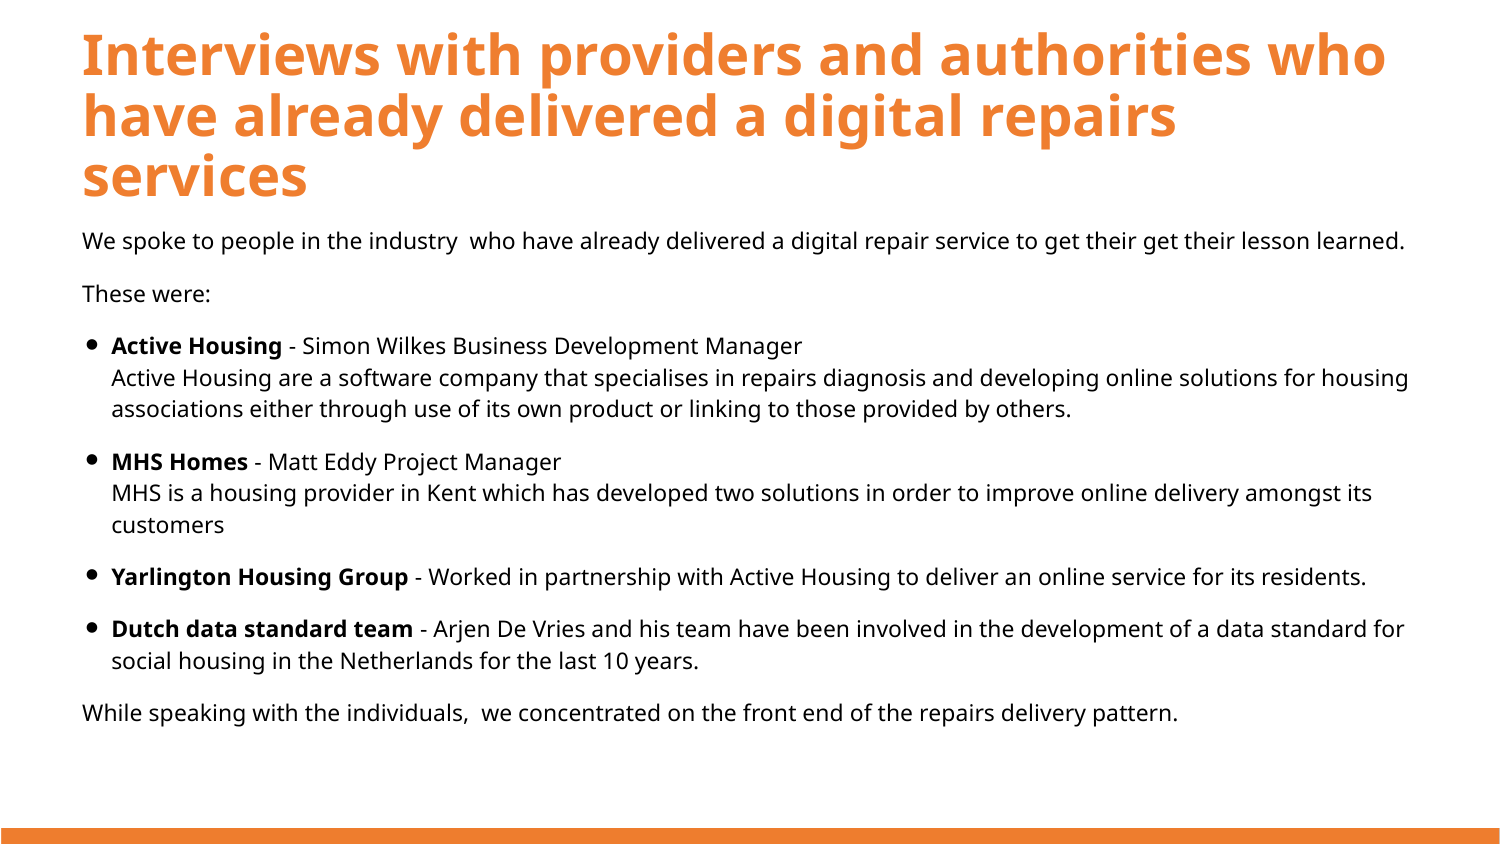

Interviews with providers and authorities who have already delivered a digital repairs services
We spoke to people in the industry who have already delivered a digital repair service to get their get their lesson learned.
These were:
Active Housing - Simon Wilkes Business Development Manager
Active Housing are a software company that specialises in repairs diagnosis and developing online solutions for housing associations either through use of its own product or linking to those provided by others.
MHS Homes - Matt Eddy Project Manager
MHS is a housing provider in Kent which has developed two solutions in order to improve online delivery amongst its customers
Yarlington Housing Group - Worked in partnership with Active Housing to deliver an online service for its residents.
Dutch data standard team - Arjen De Vries and his team have been involved in the development of a data standard for social housing in the Netherlands for the last 10 years.
While speaking with the individuals, we concentrated on the front end of the repairs delivery pattern.